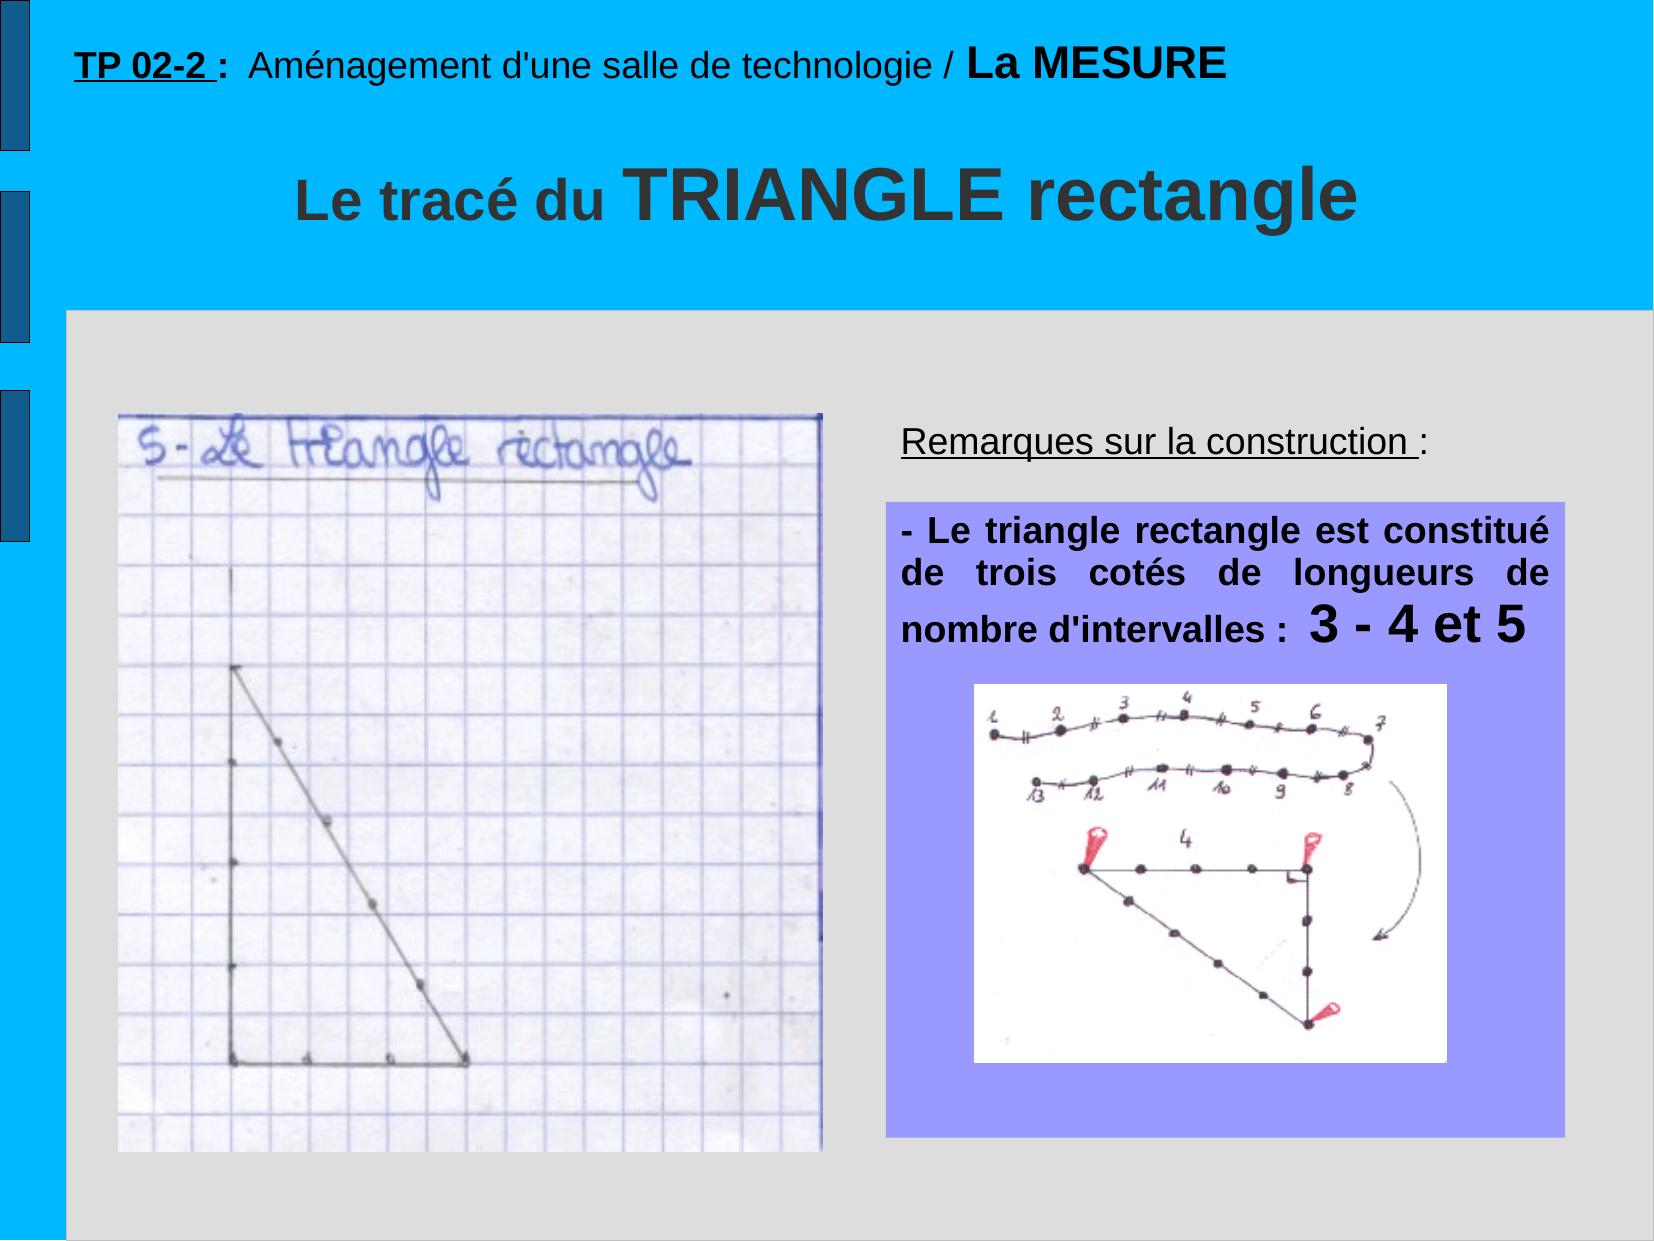

TP 02-2 : Aménagement d'une salle de technologie / La MESURE
# Le tracé du TRIANGLE rectangle
Remarques sur la construction :
- Le triangle rectangle est constitué de trois cotés de longueurs de nombre d'intervalles : 3 - 4 et 5